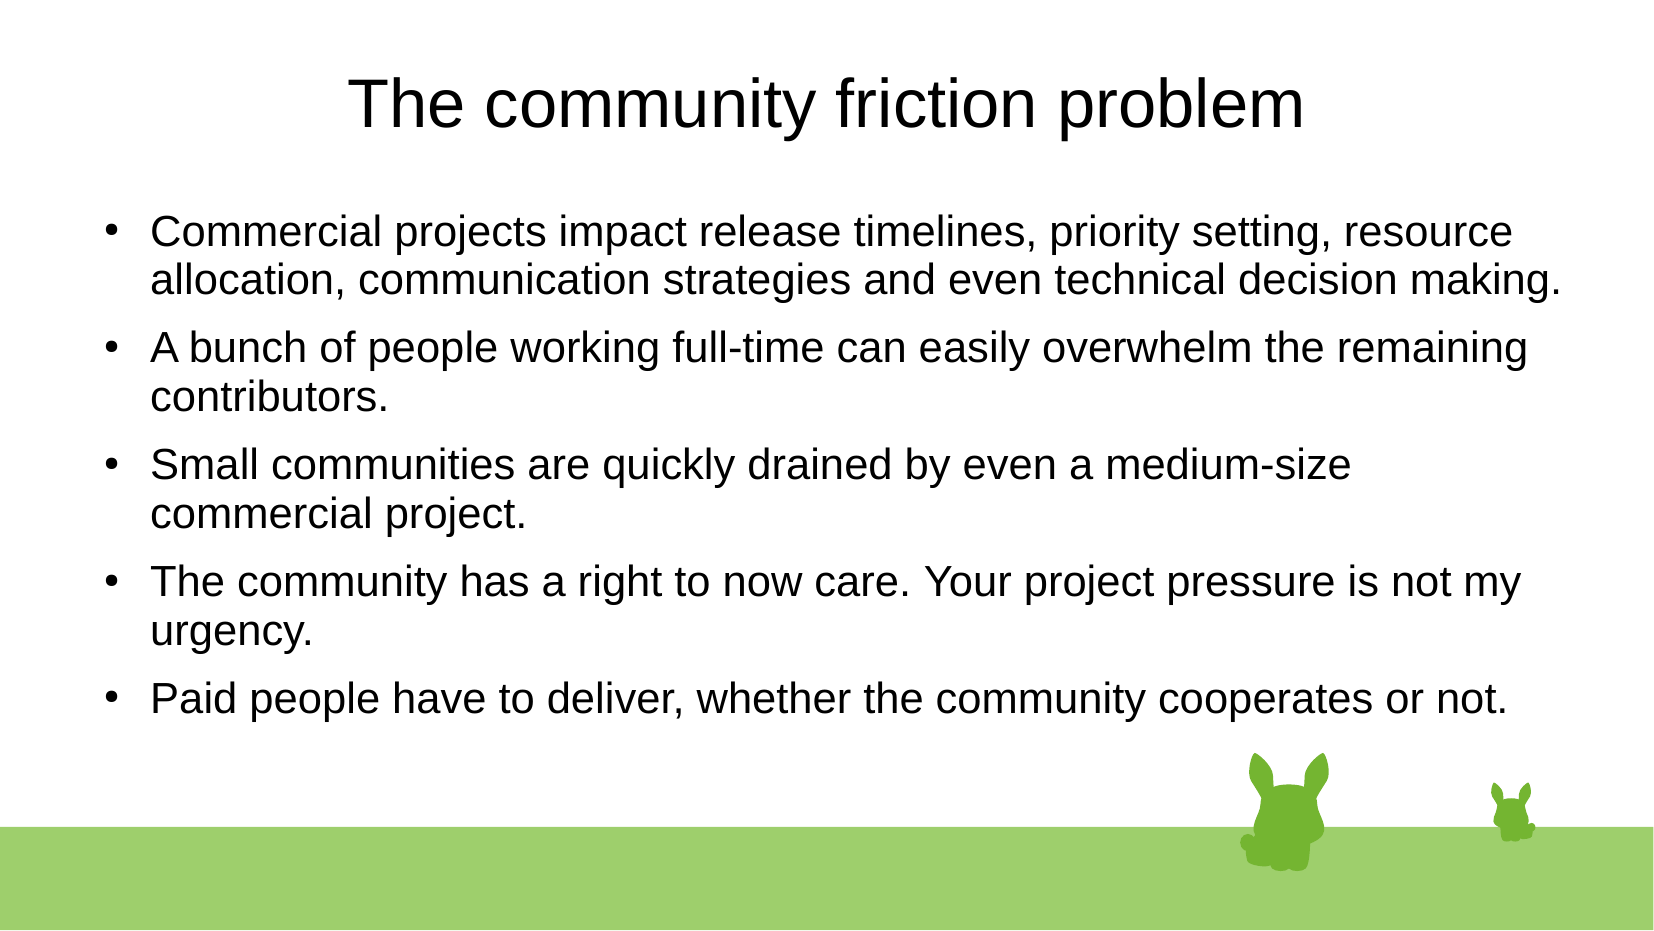

# The community friction problem
Commercial projects impact release timelines, priority setting, resource allocation, communication strategies and even technical decision making.
A bunch of people working full-time can easily overwhelm the remaining contributors.
Small communities are quickly drained by even a medium-size commercial project.
The community has a right to now care. Your project pressure is not my urgency.
Paid people have to deliver, whether the community cooperates or not.